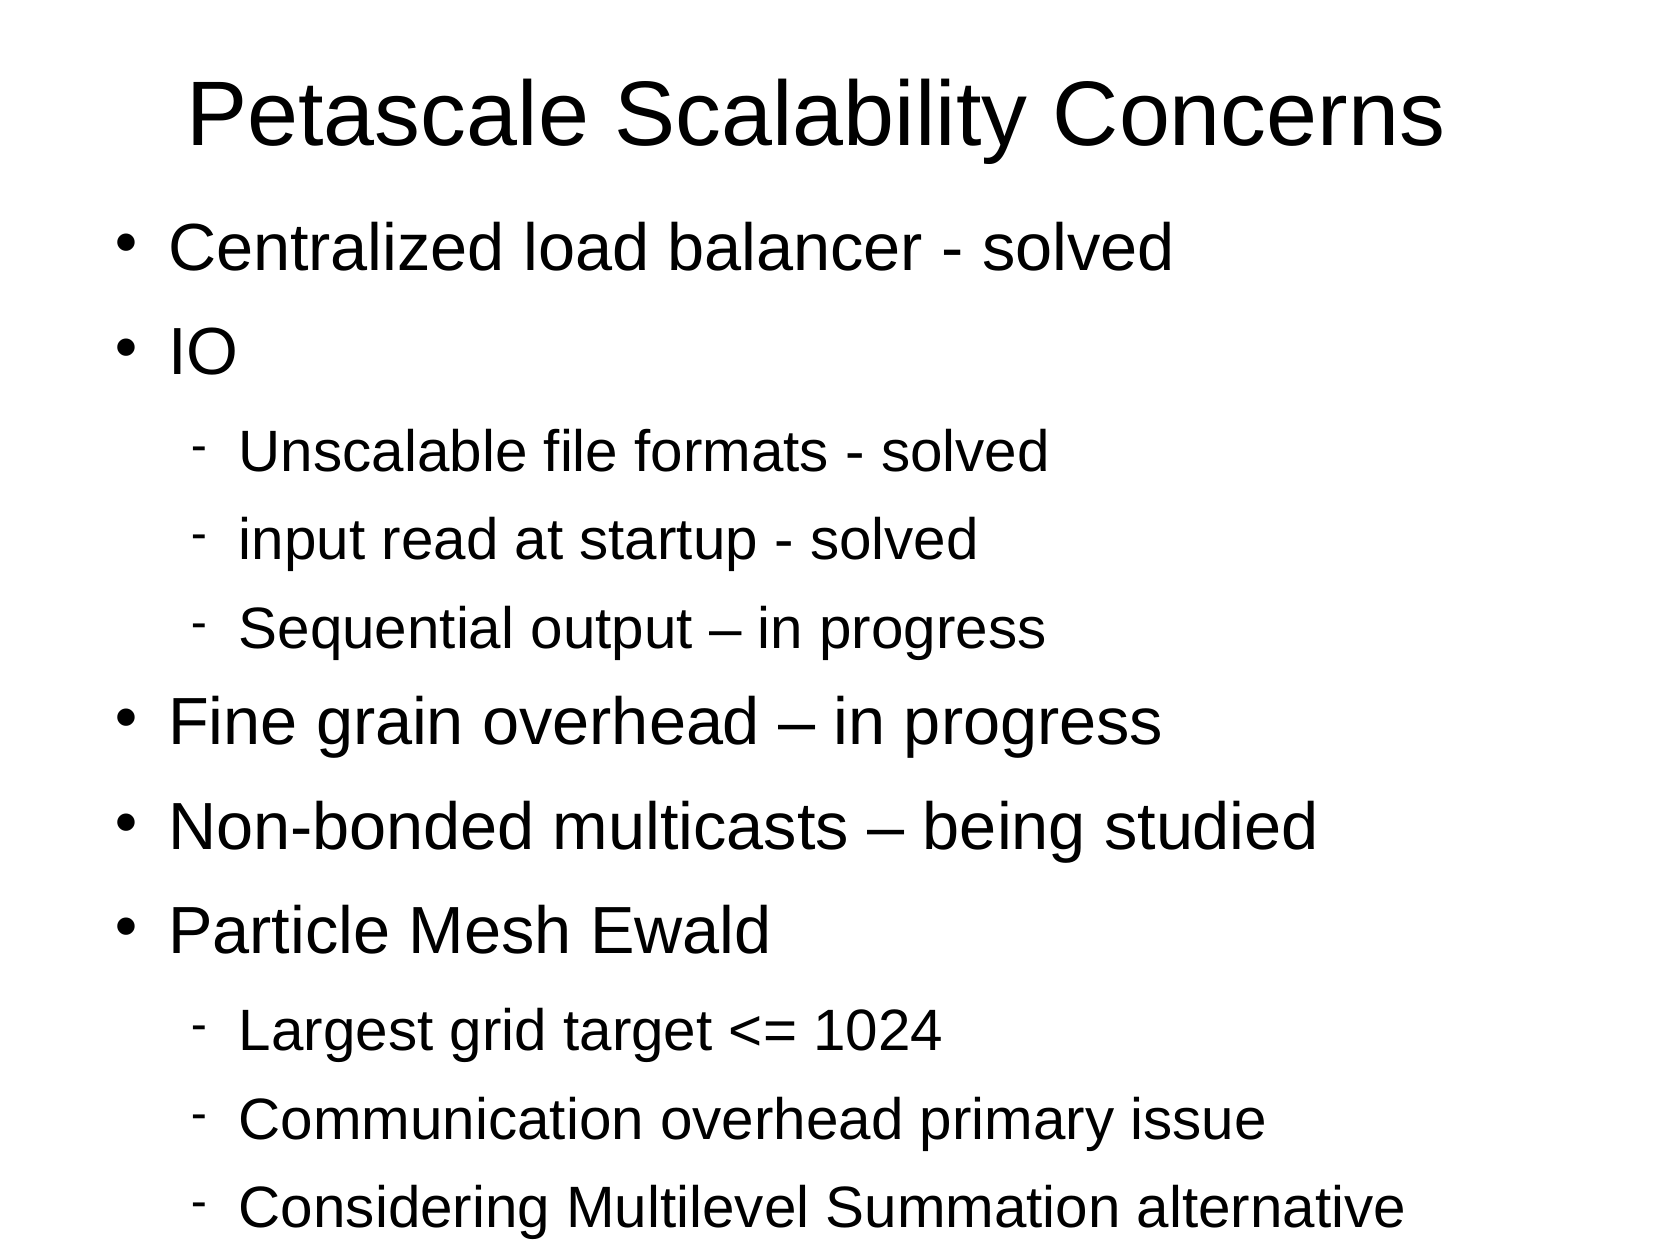

# Petascale Scalability Concerns
Centralized load balancer - solved
IO
Unscalable file formats - solved
input read at startup - solved
Sequential output – in progress
Fine grain overhead – in progress
Non-bonded multicasts – being studied
Particle Mesh Ewald
Largest grid target <= 1024
Communication overhead primary issue
Considering Multilevel Summation alternative